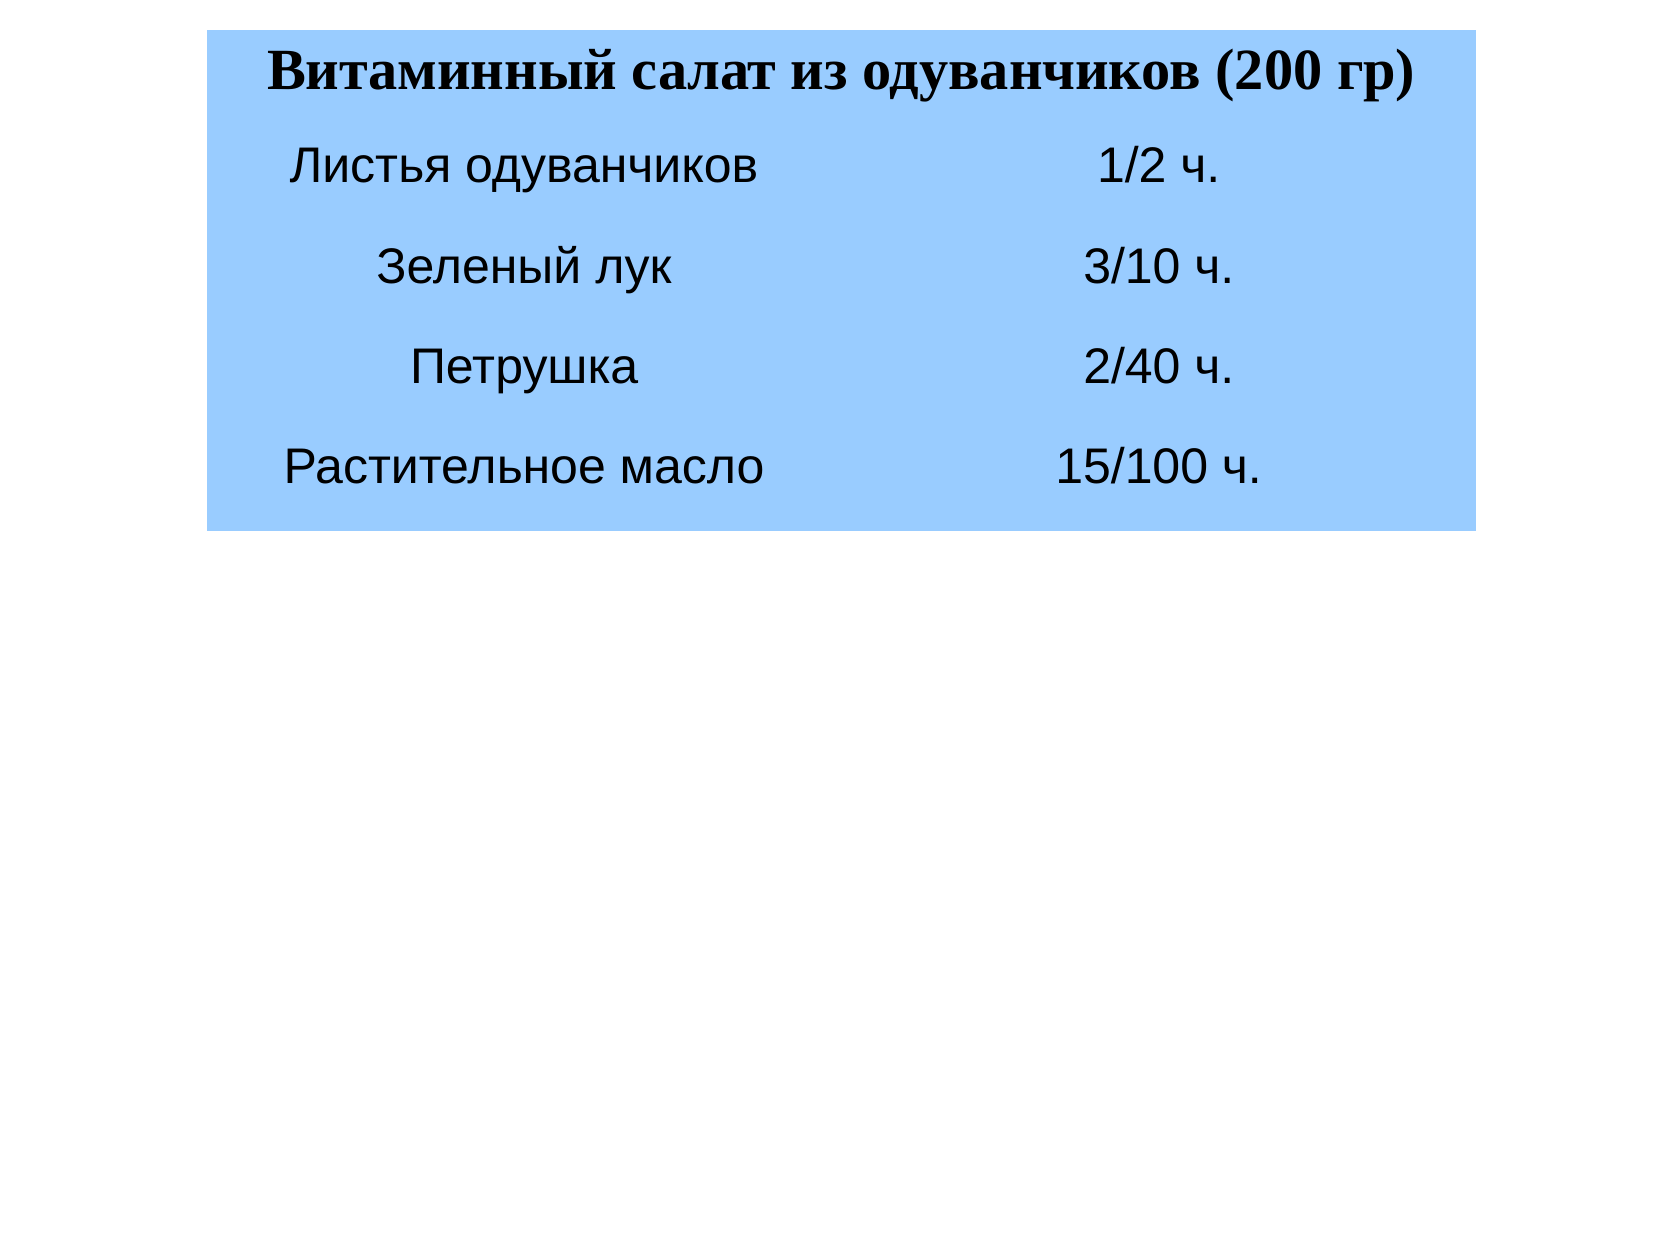

| Витаминный салат из одуванчиков (200 гр) | |
| --- | --- |
| Листья одуванчиков | 1/2 ч. |
| Зеленый лук | 3/10 ч. |
| Петрушка | 2/40 ч. |
| Растительное масло | 15/100 ч. |
| | |
| --- | --- |
| | |
| | |
| | |
| | |